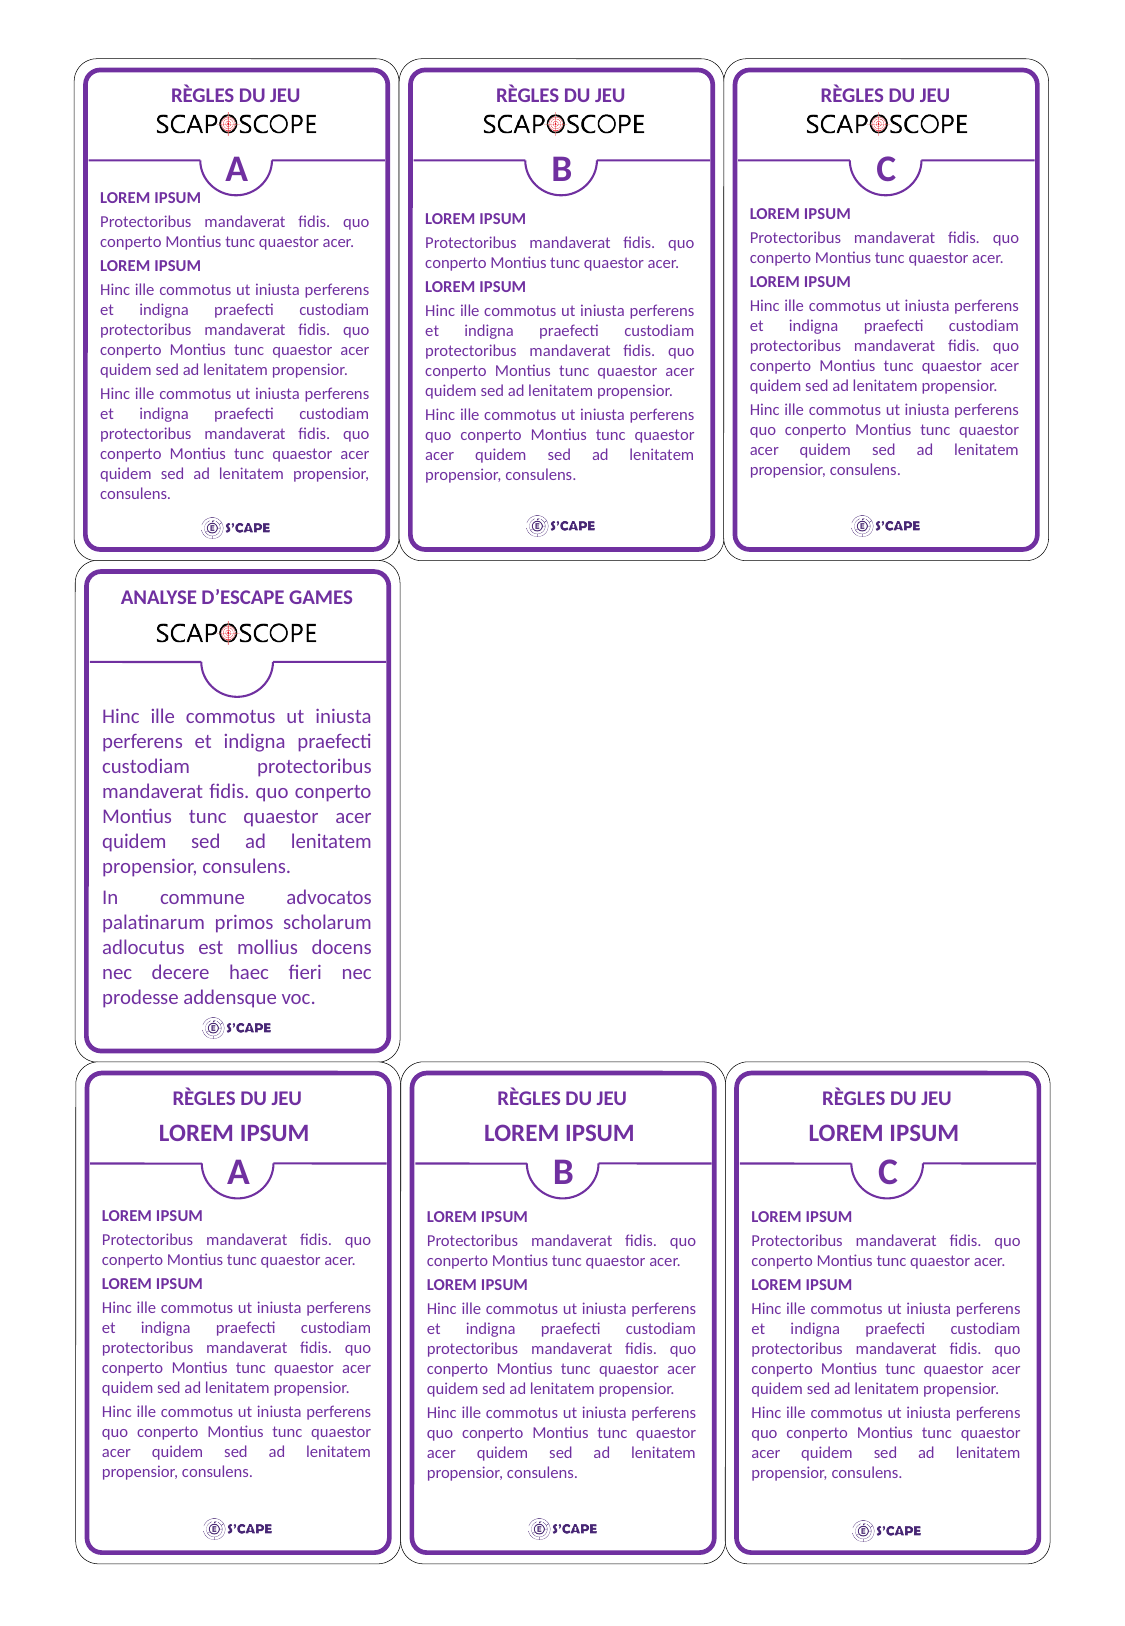

RÈGLES DU JEU
SCAPOSCOPE
A
LOREM IPSUM
Protectoribus mandaverat fidis. quo conperto Montius tunc quaestor acer.
LOREM IPSUM
Hinc ille commotus ut iniusta perferens et indigna praefecti custodiam protectoribus mandaverat fidis. quo conperto Montius tunc quaestor acer quidem sed ad lenitatem propensior.
Hinc ille commotus ut iniusta perferens et indigna praefecti custodiam protectoribus mandaverat fidis. quo conperto Montius tunc quaestor acer quidem sed ad lenitatem propensior, consulens.
RÈGLES DU JEU
SCAPOSCOPE
B
LOREM IPSUM
Protectoribus mandaverat fidis. quo conperto Montius tunc quaestor acer.
LOREM IPSUM
Hinc ille commotus ut iniusta perferens et indigna praefecti custodiam protectoribus mandaverat fidis. quo conperto Montius tunc quaestor acer quidem sed ad lenitatem propensior.
Hinc ille commotus ut iniusta perferens quo conperto Montius tunc quaestor acer quidem sed ad lenitatem propensior, consulens.
RÈGLES DU JEU
SCAPOSCOPE
C
LOREM IPSUM
Protectoribus mandaverat fidis. quo conperto Montius tunc quaestor acer.
LOREM IPSUM
Hinc ille commotus ut iniusta perferens et indigna praefecti custodiam protectoribus mandaverat fidis. quo conperto Montius tunc quaestor acer quidem sed ad lenitatem propensior.
Hinc ille commotus ut iniusta perferens quo conperto Montius tunc quaestor acer quidem sed ad lenitatem propensior, consulens.
ANALYSE D’ESCAPE GAMES
SCAPOSCOPE
Hinc ille commotus ut iniusta perferens et indigna praefecti custodiam protectoribus mandaverat fidis. quo conperto Montius tunc quaestor acer quidem sed ad lenitatem propensior, consulens.
In commune advocatos palatinarum primos scholarum adlocutus est mollius docens nec decere haec fieri nec prodesse addensque voc.
RÈGLES DU JEU
LOREM IPSUM
A
LOREM IPSUM
Protectoribus mandaverat fidis. quo conperto Montius tunc quaestor acer.
LOREM IPSUM
Hinc ille commotus ut iniusta perferens et indigna praefecti custodiam protectoribus mandaverat fidis. quo conperto Montius tunc quaestor acer quidem sed ad lenitatem propensior.
Hinc ille commotus ut iniusta perferens quo conperto Montius tunc quaestor acer quidem sed ad lenitatem propensior, consulens.
RÈGLES DU JEU
LOREM IPSUM
B
LOREM IPSUM
Protectoribus mandaverat fidis. quo conperto Montius tunc quaestor acer.
LOREM IPSUM
Hinc ille commotus ut iniusta perferens et indigna praefecti custodiam protectoribus mandaverat fidis. quo conperto Montius tunc quaestor acer quidem sed ad lenitatem propensior.
Hinc ille commotus ut iniusta perferens quo conperto Montius tunc quaestor acer quidem sed ad lenitatem propensior, consulens.
RÈGLES DU JEU
LOREM IPSUM
C
LOREM IPSUM
Protectoribus mandaverat fidis. quo conperto Montius tunc quaestor acer.
LOREM IPSUM
Hinc ille commotus ut iniusta perferens et indigna praefecti custodiam protectoribus mandaverat fidis. quo conperto Montius tunc quaestor acer quidem sed ad lenitatem propensior.
Hinc ille commotus ut iniusta perferens quo conperto Montius tunc quaestor acer quidem sed ad lenitatem propensior, consulens.